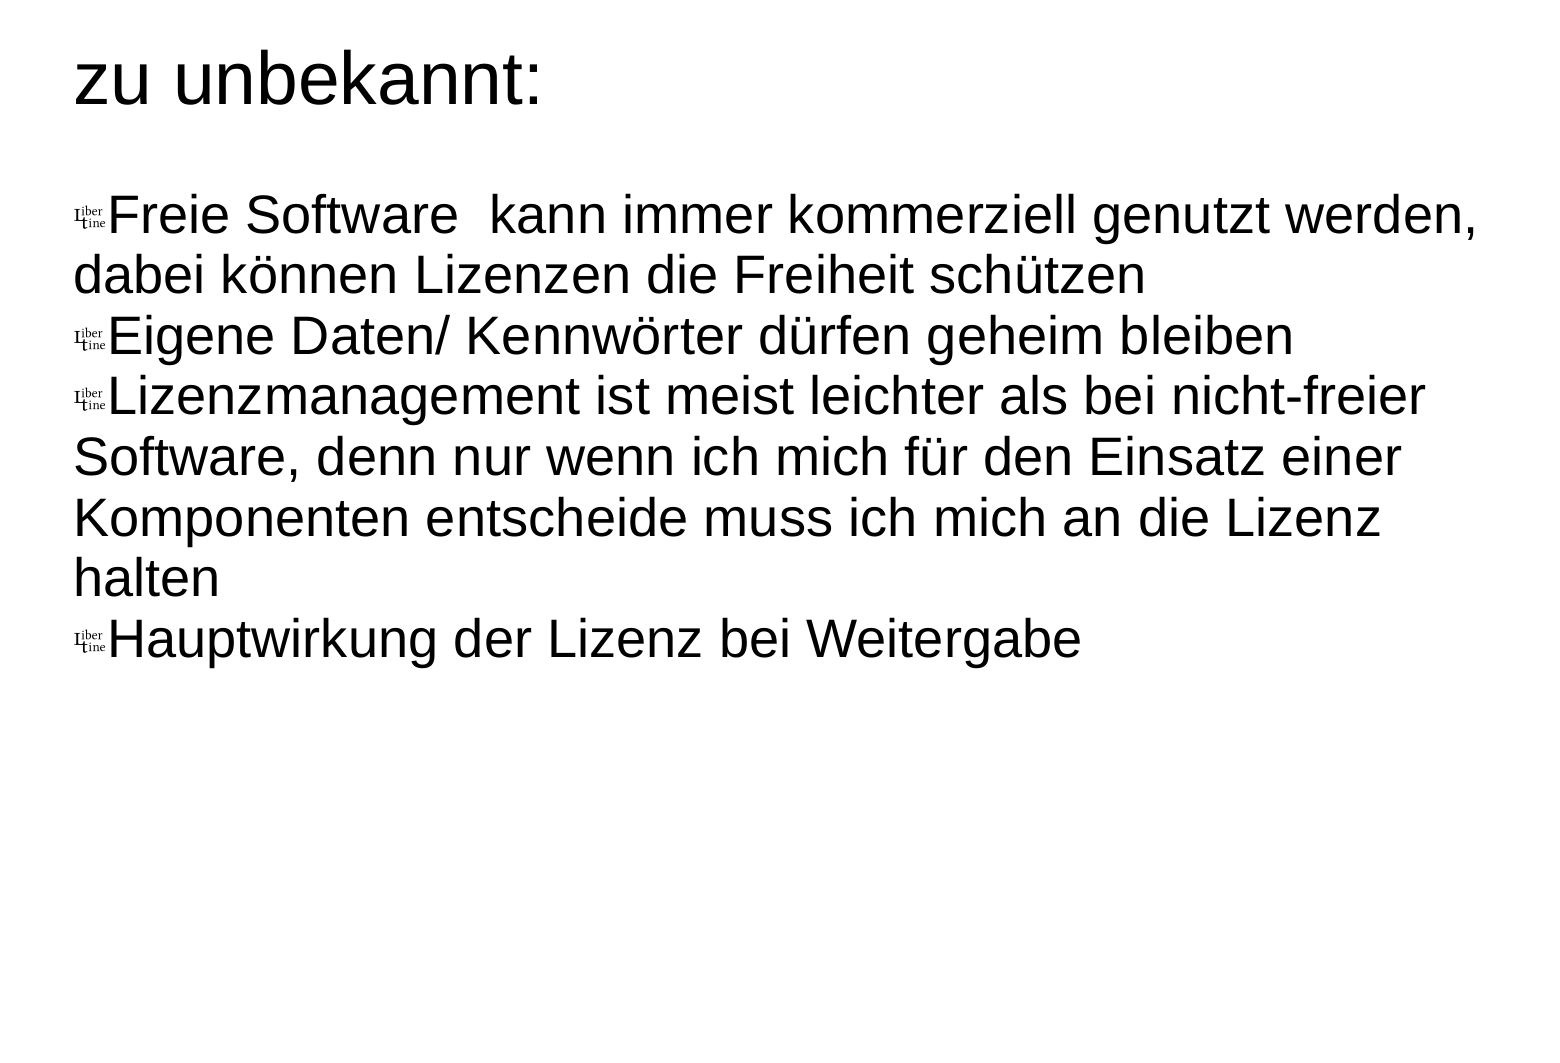

zu unbekannt:
Freie Software kann immer kommerziell genutzt werden, dabei können Lizenzen die Freiheit schützen
Eigene Daten/ Kennwörter dürfen geheim bleiben
Lizenzmanagement ist meist leichter als bei nicht-freier Software, denn nur wenn ich mich für den Einsatz einer Komponenten entscheide muss ich mich an die Lizenz halten
Hauptwirkung der Lizenz bei Weitergabe